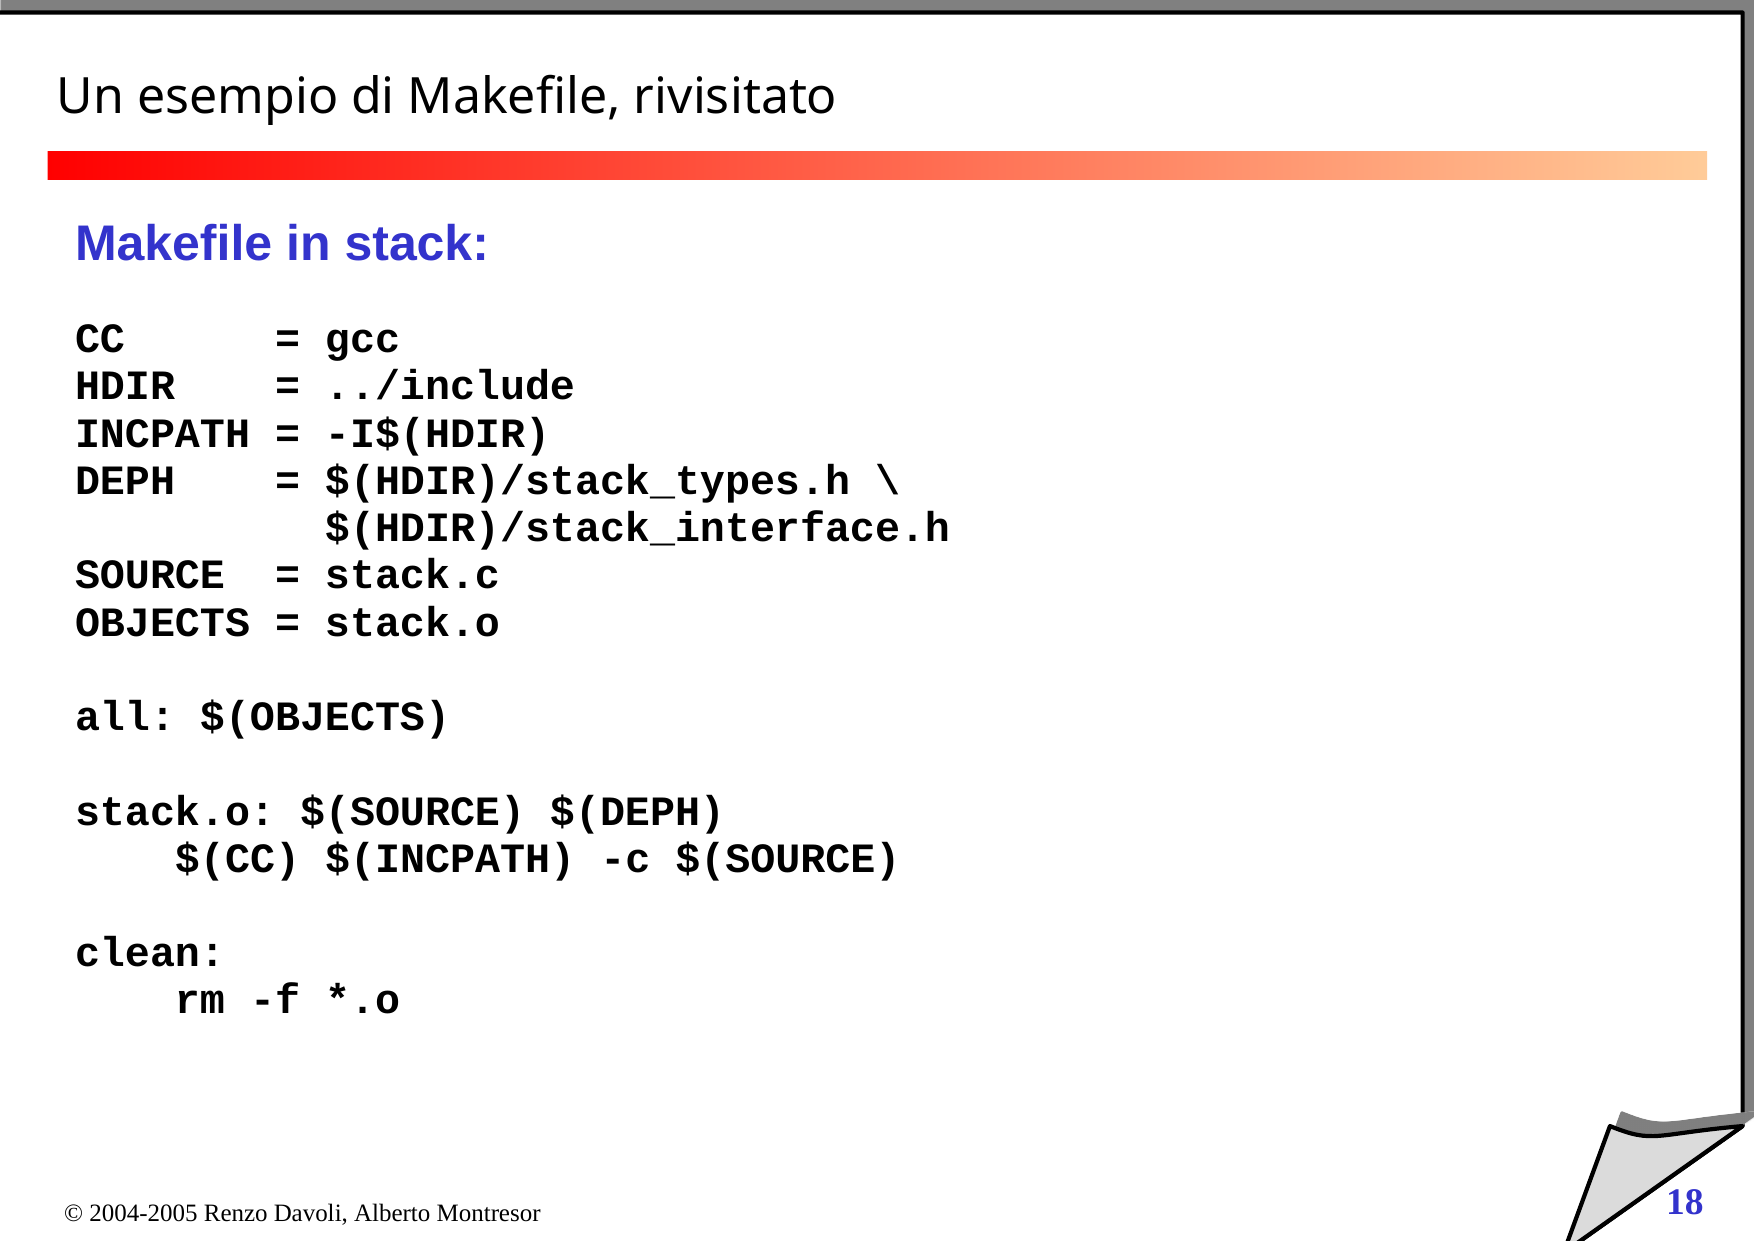

# Un esempio di Makefile, rivisitato
Makefile in stack:
CC = gcc
HDIR = ../include
INCPATH = -I$(HDIR)
DEPH = $(HDIR)/stack_types.h \
 $(HDIR)/stack_interface.h
SOURCE = stack.c
OBJECTS = stack.o
all: $(OBJECTS)
stack.o: $(SOURCE) $(DEPH)
 $(CC) $(INCPATH) -c $(SOURCE)
clean:
 rm -f *.o